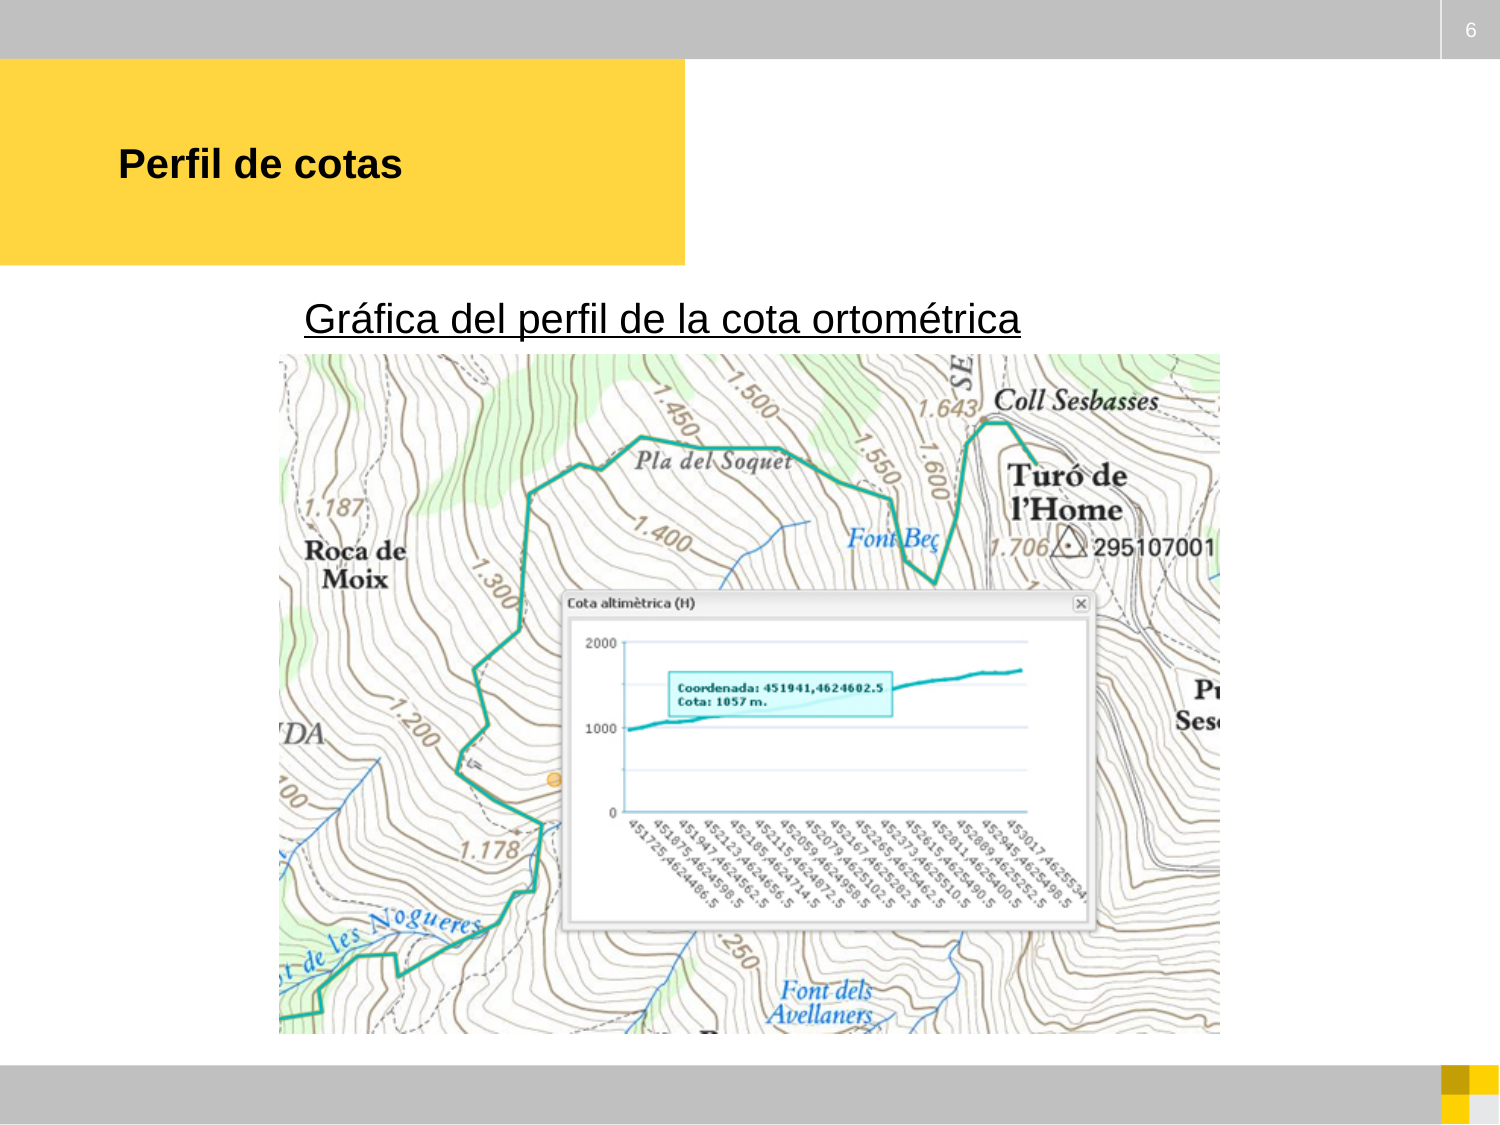

# Perfil de cotas
Gráfica del perfil de la cota ortométrica